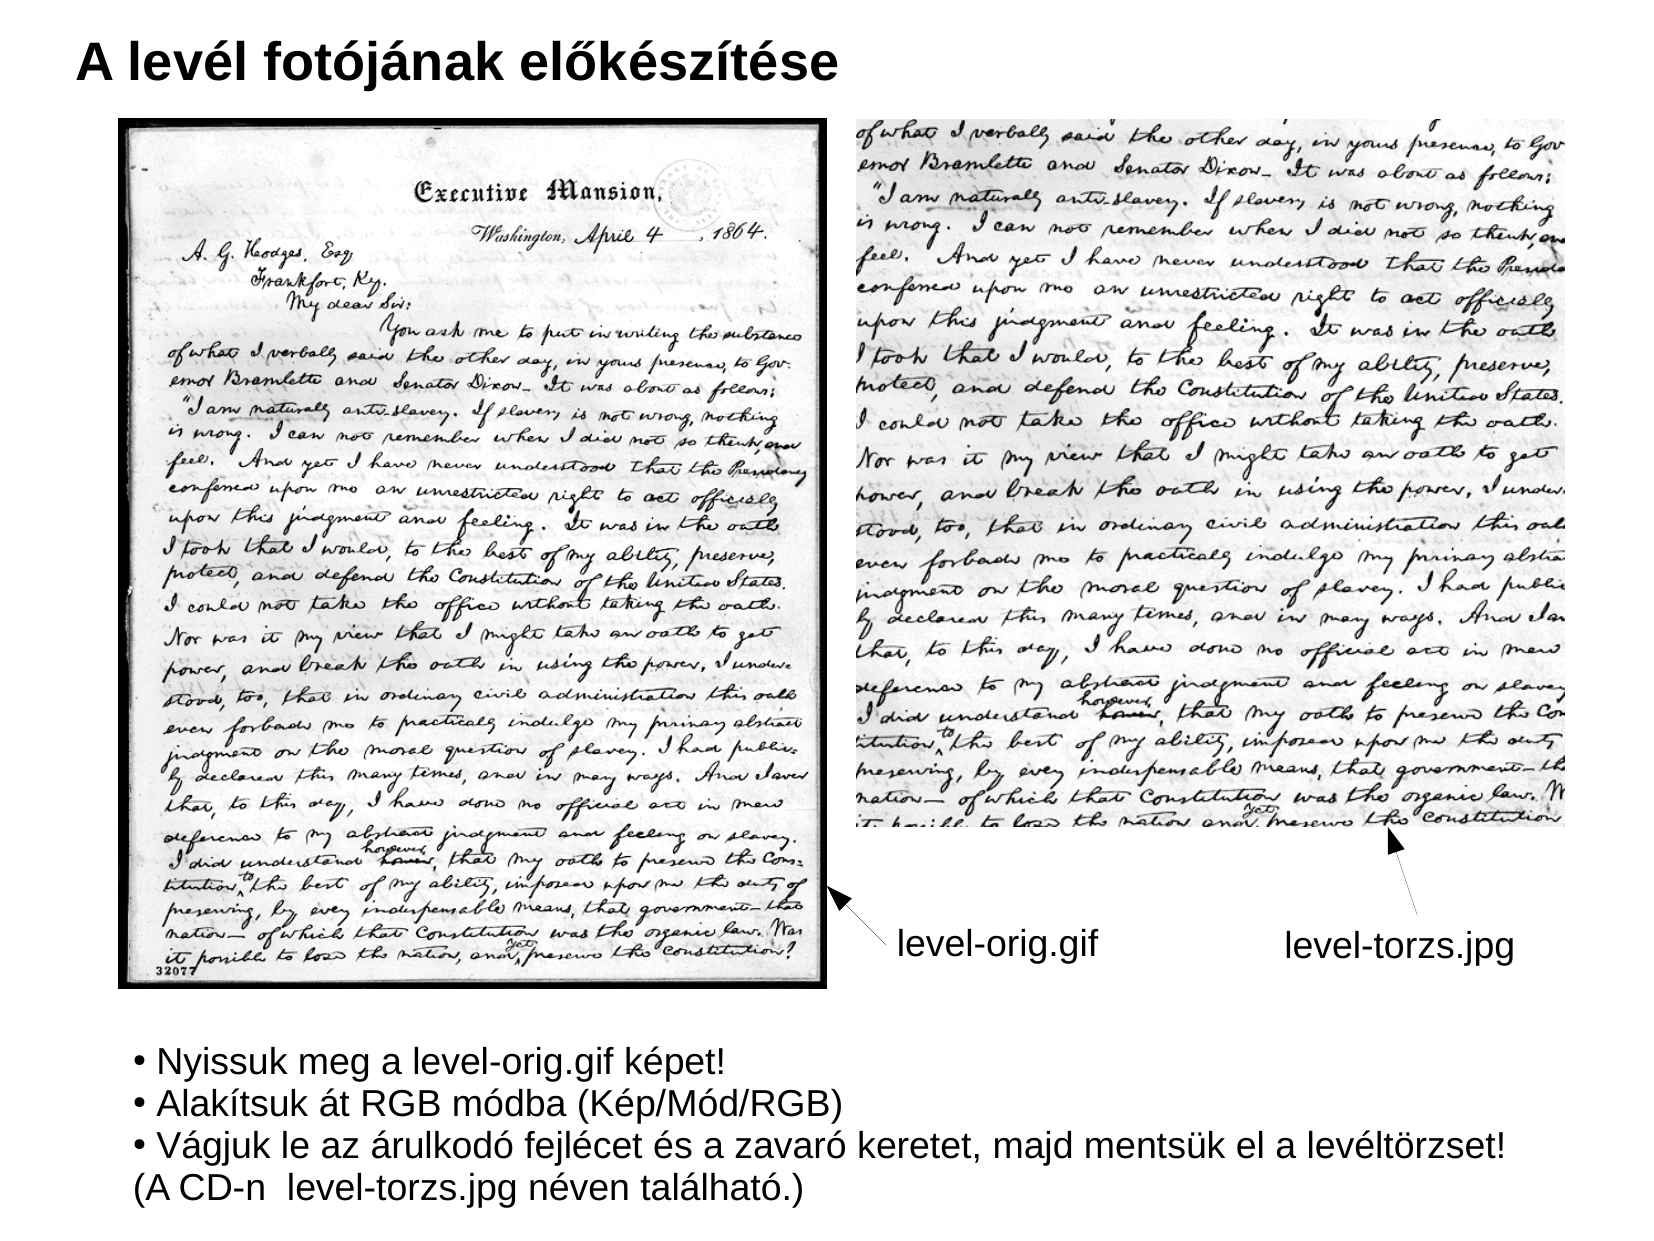

A levél fotójának előkészítése
level-orig.gif
level-torzs.jpg
 Nyissuk meg a level-orig.gif képet!
 Alakítsuk át RGB módba (Kép/Mód/RGB)
 Vágjuk le az árulkodó fejlécet és a zavaró keretet, majd mentsük el a levéltörzset!
(A CD-n level-torzs.jpg néven található.)